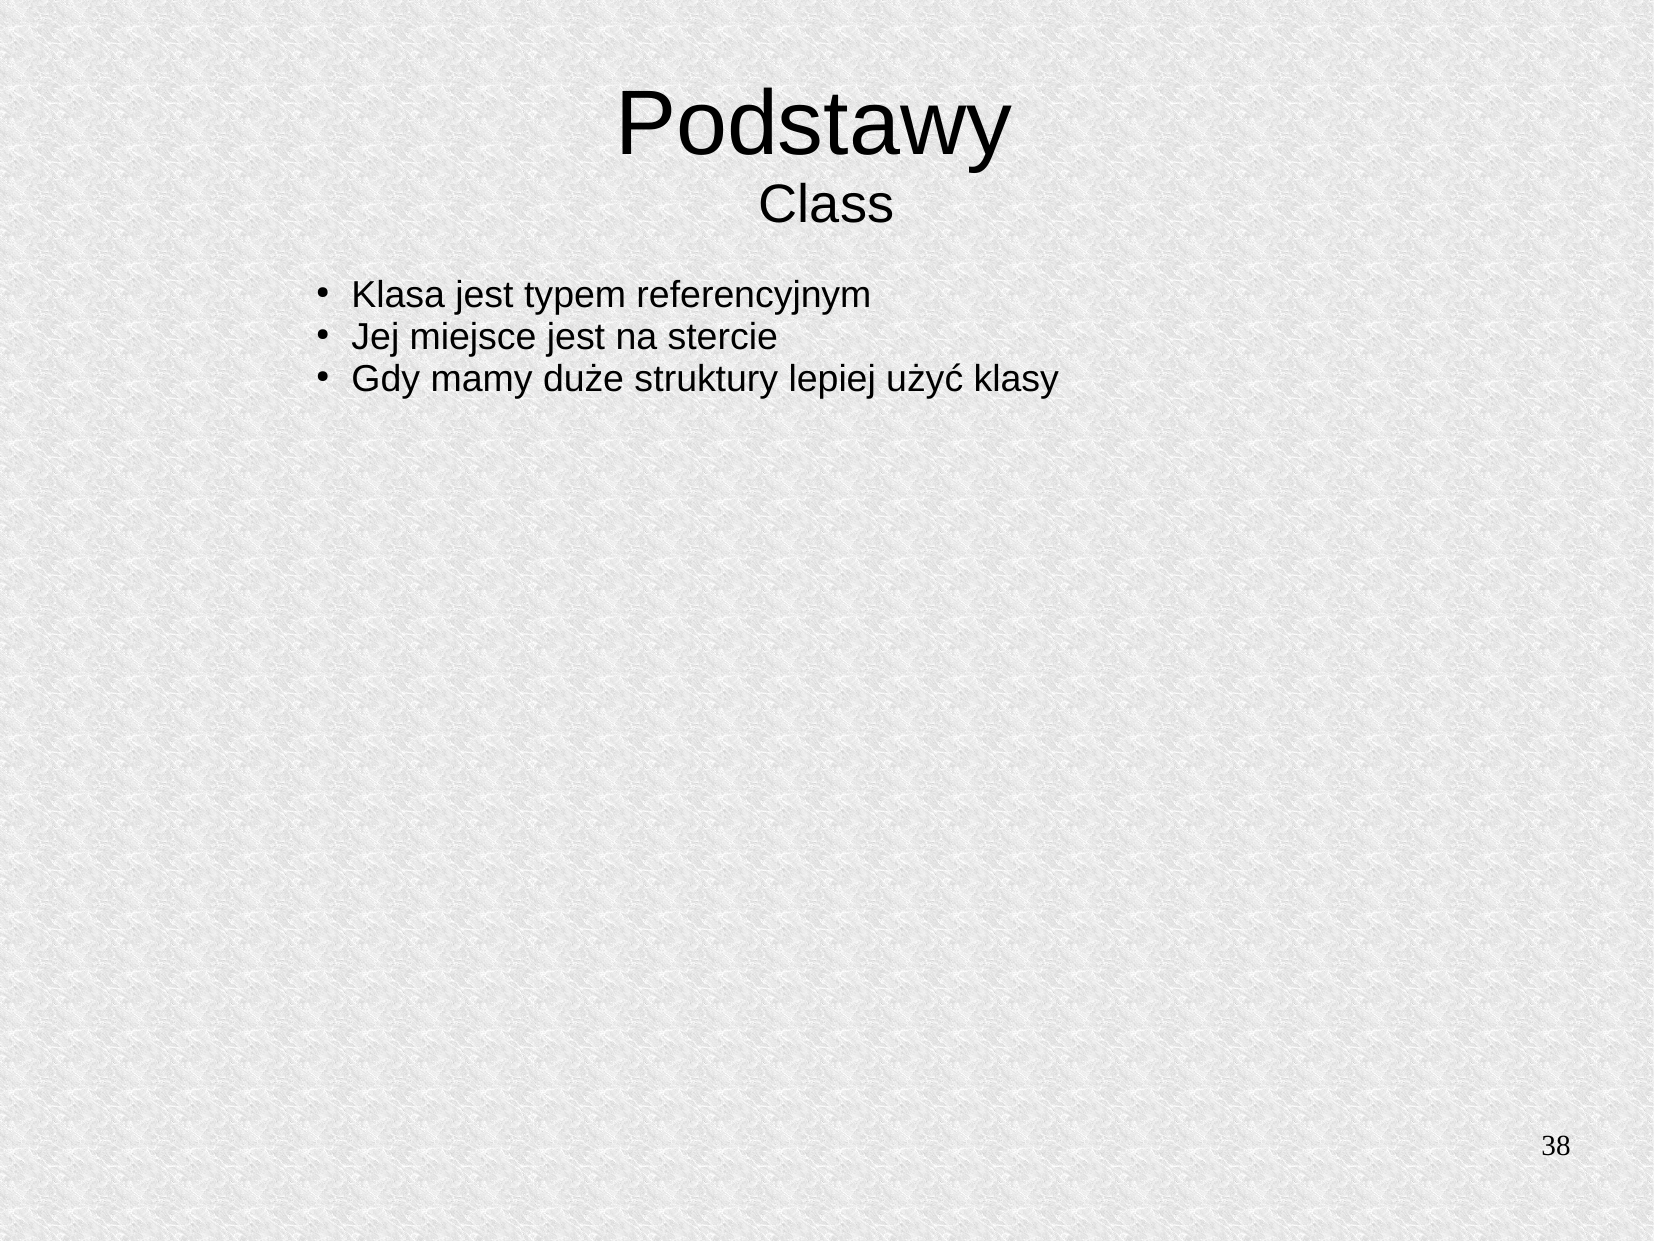

# Podstawy Class
Klasa jest typem referencyjnym
Jej miejsce jest na stercie
Gdy mamy duże struktury lepiej użyć klasy
38